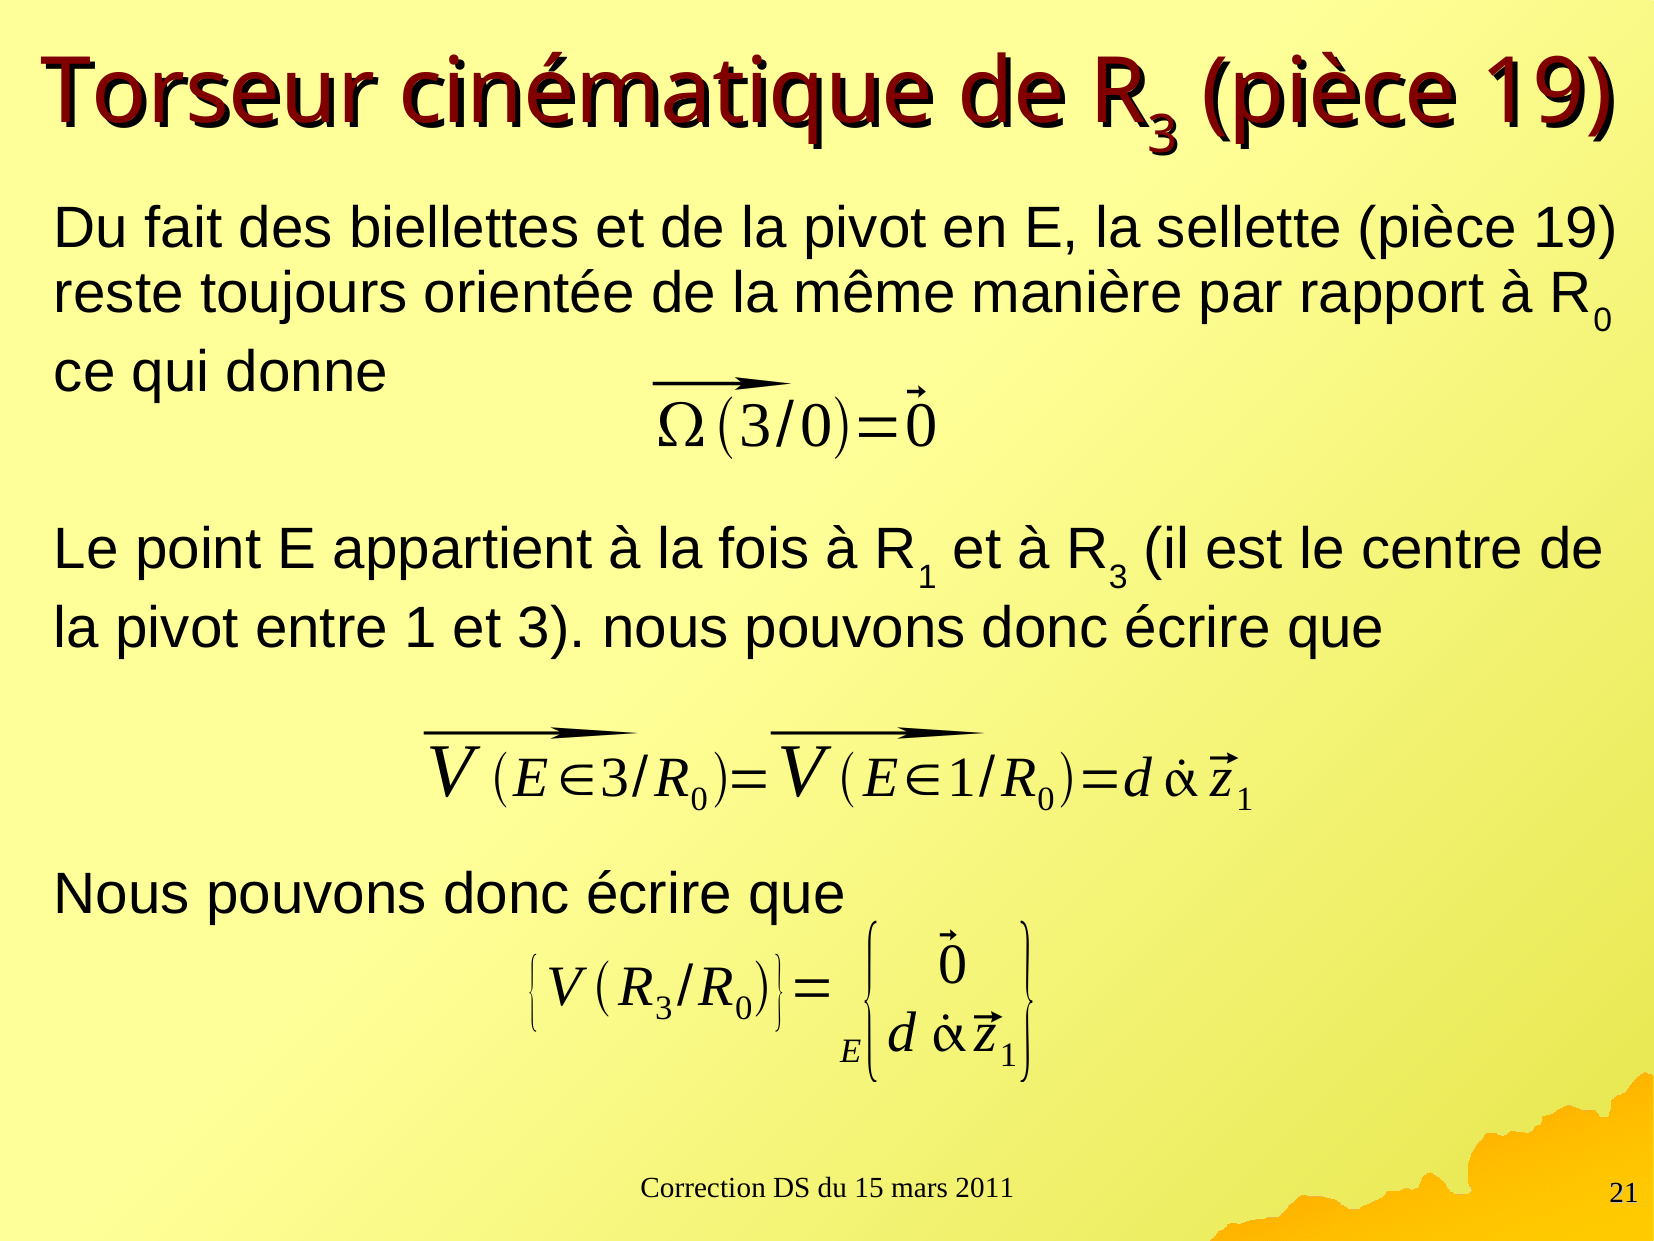

# Torseur cinématique de R3 (pièce 19)
Du fait des biellettes et de la pivot en E, la sellette (pièce 19)
reste toujours orientée de la même manière par rapport à R0
ce qui donne
Le point E appartient à la fois à R1 et à R3 (il est le centre de
la pivot entre 1 et 3). nous pouvons donc écrire que
Nous pouvons donc écrire que
Correction DS du 15 mars 2011